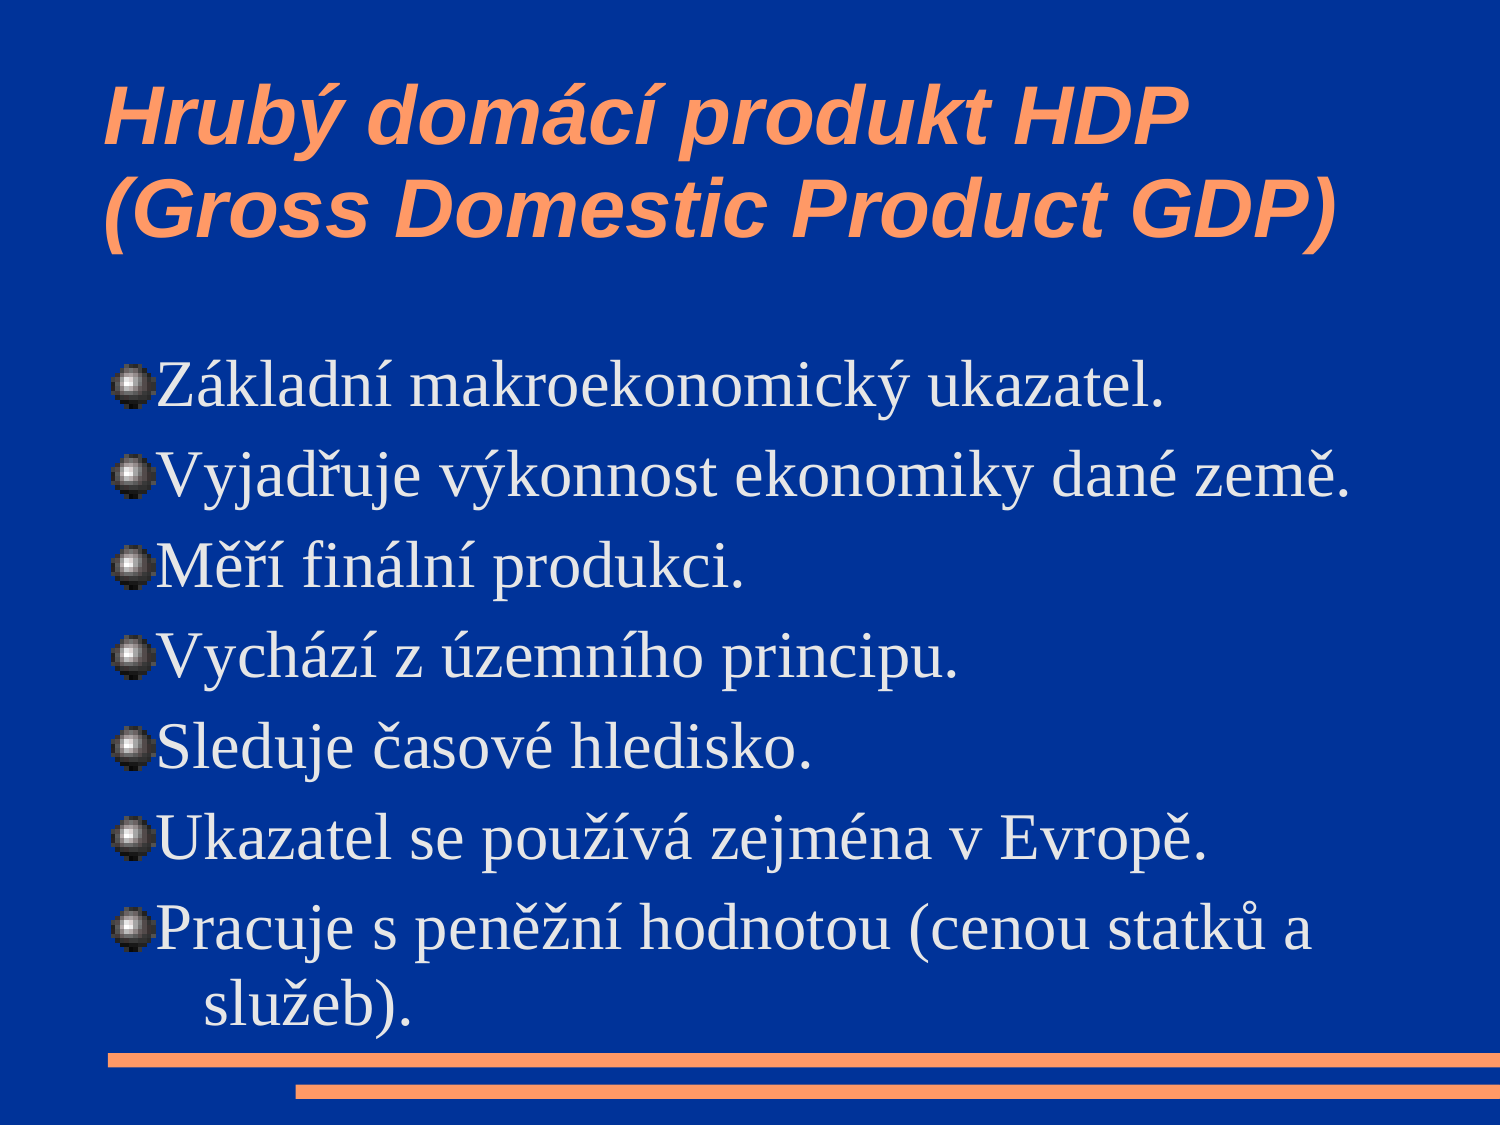

# Hrubý domácí produkt HDP (Gross Domestic Product GDP)
Základní makroekonomický ukazatel.
Vyjadřuje výkonnost ekonomiky dané země.
Měří finální produkci.
Vychází z územního principu.
Sleduje časové hledisko.
Ukazatel se používá zejména v Evropě.
Pracuje s peněžní hodnotou (cenou statků a služeb)‏.